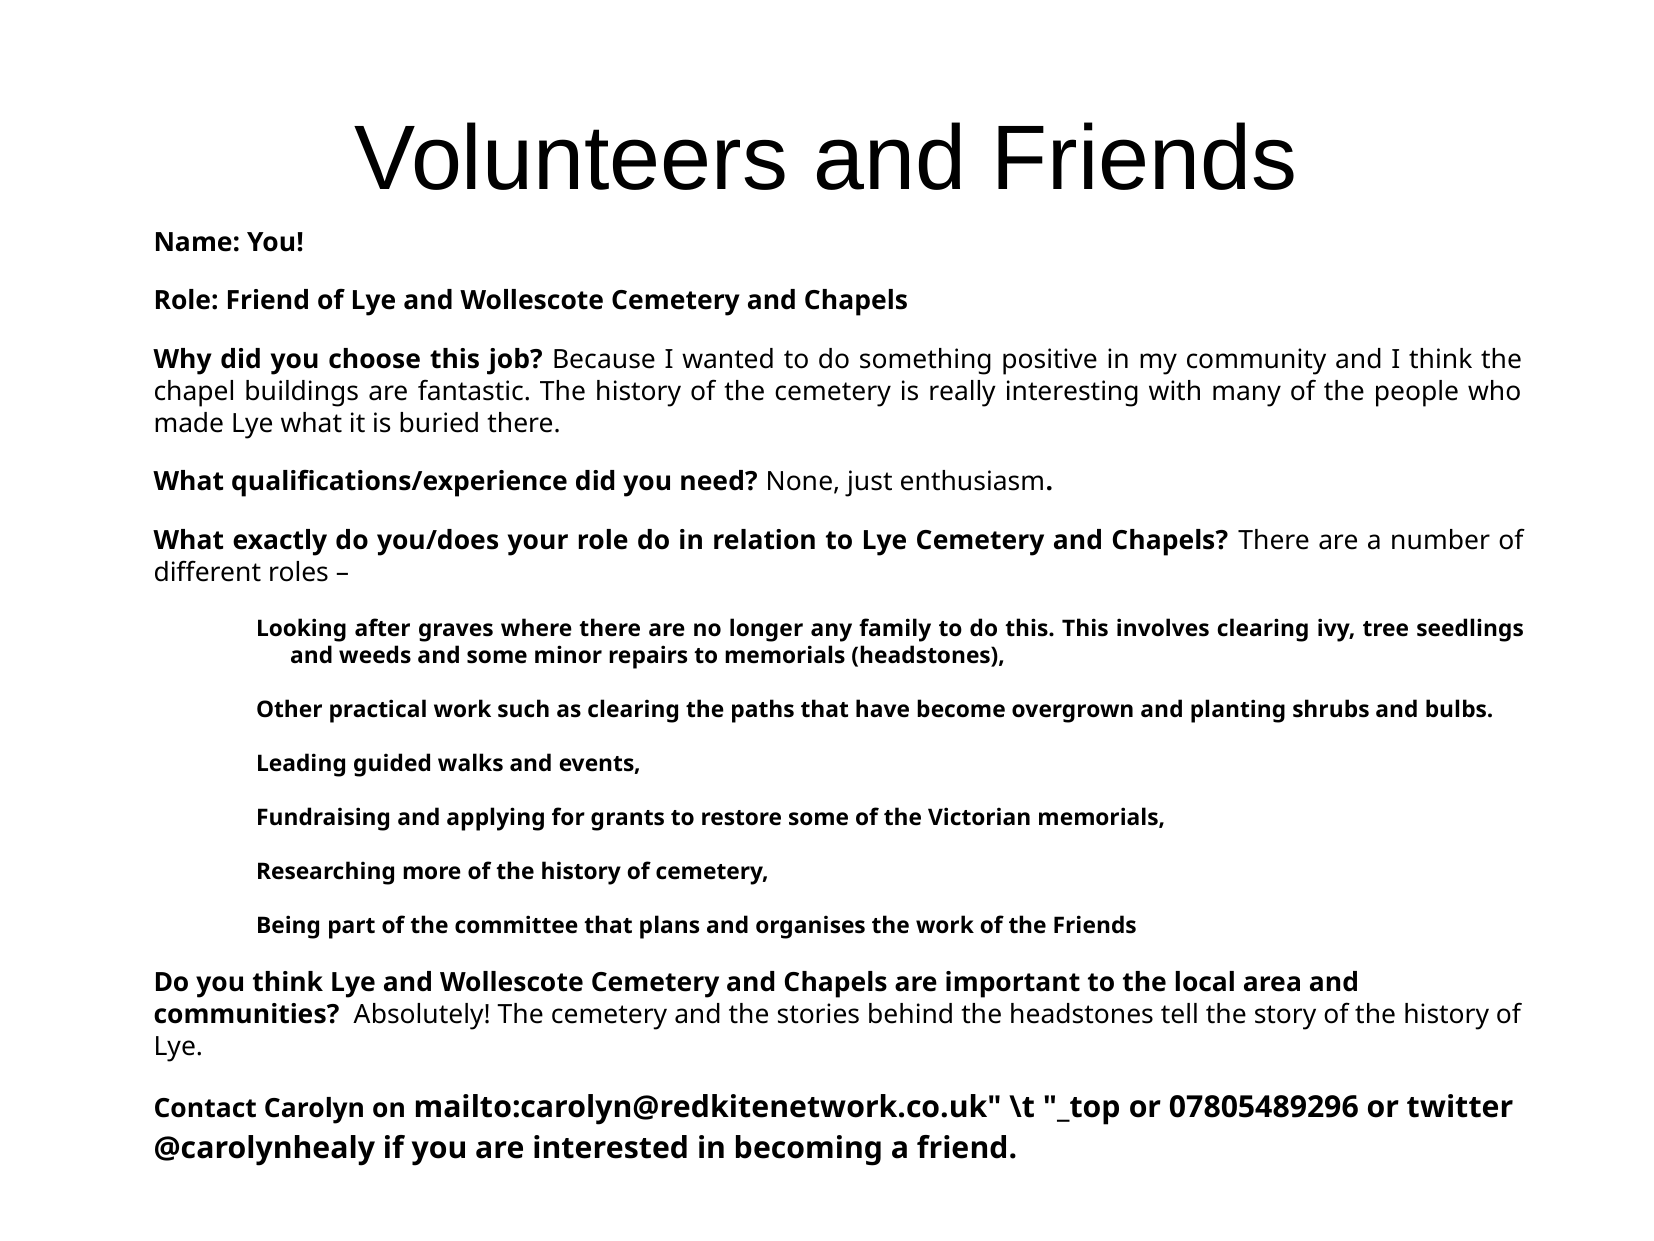

# Volunteers and Friends
Name: You!
Role: Friend of Lye and Wollescote Cemetery and Chapels
Why did you choose this job? Because I wanted to do something positive in my community and I think the chapel buildings are fantastic. The history of the cemetery is really interesting with many of the people who made Lye what it is buried there.
What qualifications/experience did you need? None, just enthusiasm.
What exactly do you/does your role do in relation to Lye Cemetery and Chapels? There are a number of different roles –
Looking after graves where there are no longer any family to do this. This involves clearing ivy, tree seedlings and weeds and some minor repairs to memorials (headstones),
Other practical work such as clearing the paths that have become overgrown and planting shrubs and bulbs.
Leading guided walks and events,
Fundraising and applying for grants to restore some of the Victorian memorials,
Researching more of the history of cemetery,
Being part of the committee that plans and organises the work of the Friends
Do you think Lye and Wollescote Cemetery and Chapels are important to the local area and communities? Absolutely! The cemetery and the stories behind the headstones tell the story of the history of Lye.
Contact Carolyn on mailto:carolyn@redkitenetwork.co.uk" \t "_top or 07805489296 or twitter @carolynhealy if you are interested in becoming a friend.